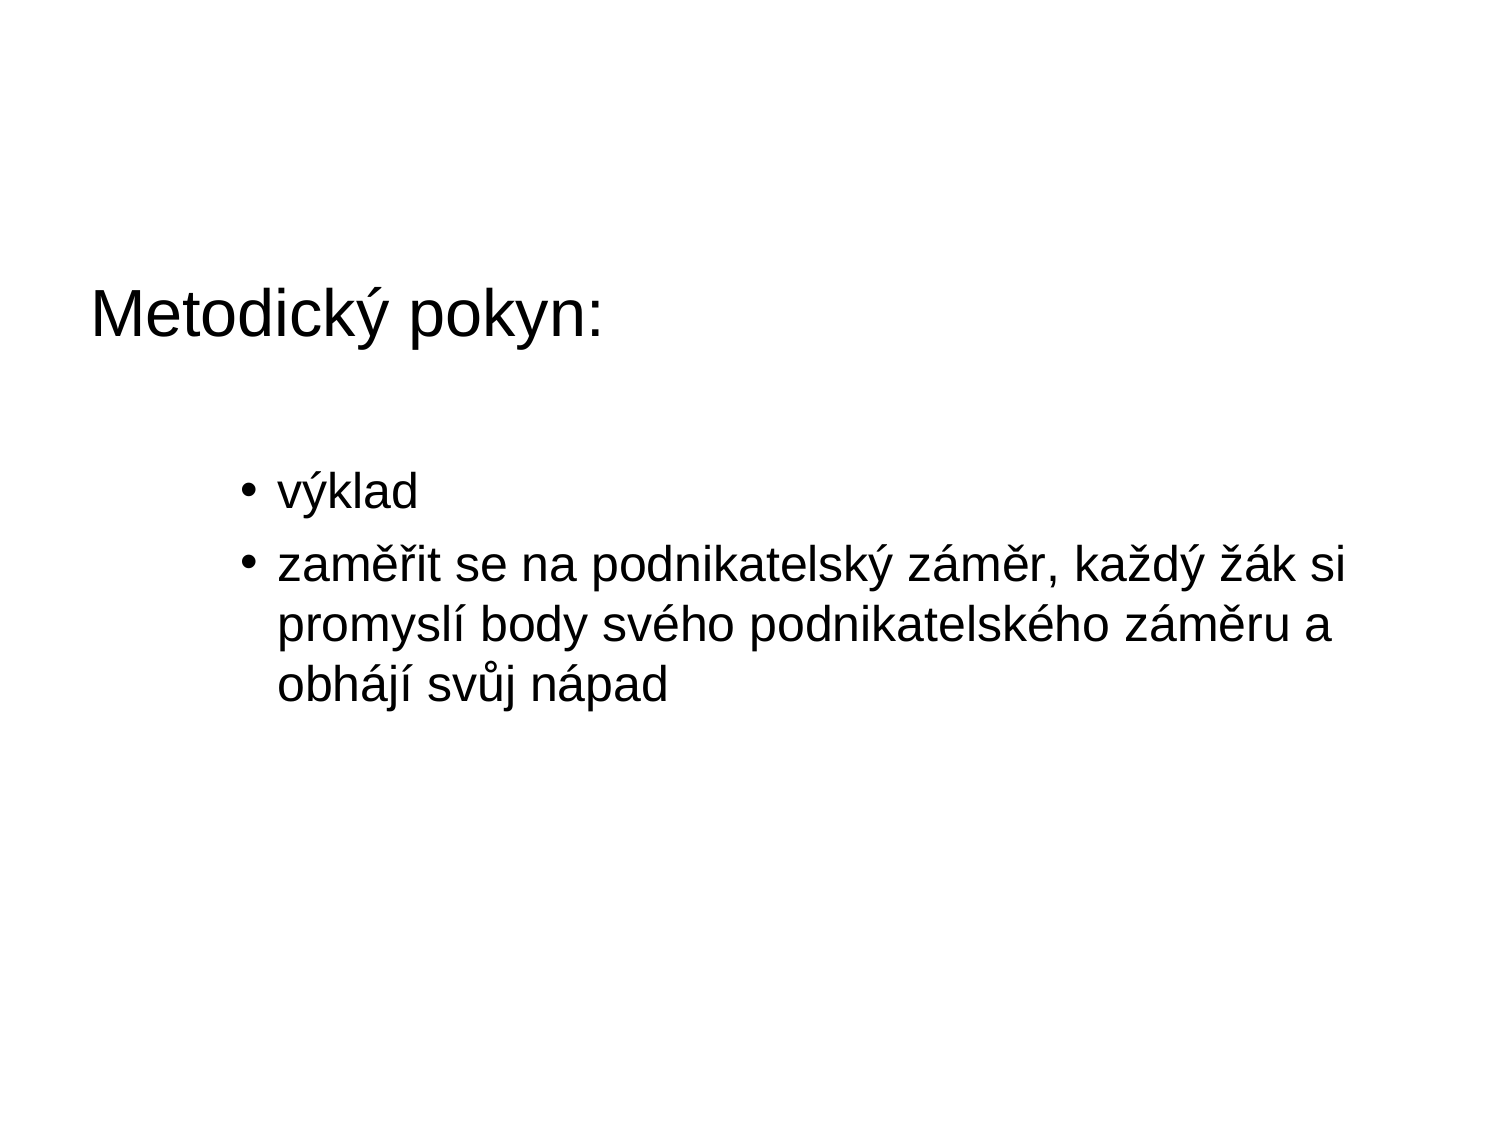

# Metodický pokyn:
výklad
zaměřit se na podnikatelský záměr, každý žák si promyslí body svého podnikatelského záměru a obhájí svůj nápad